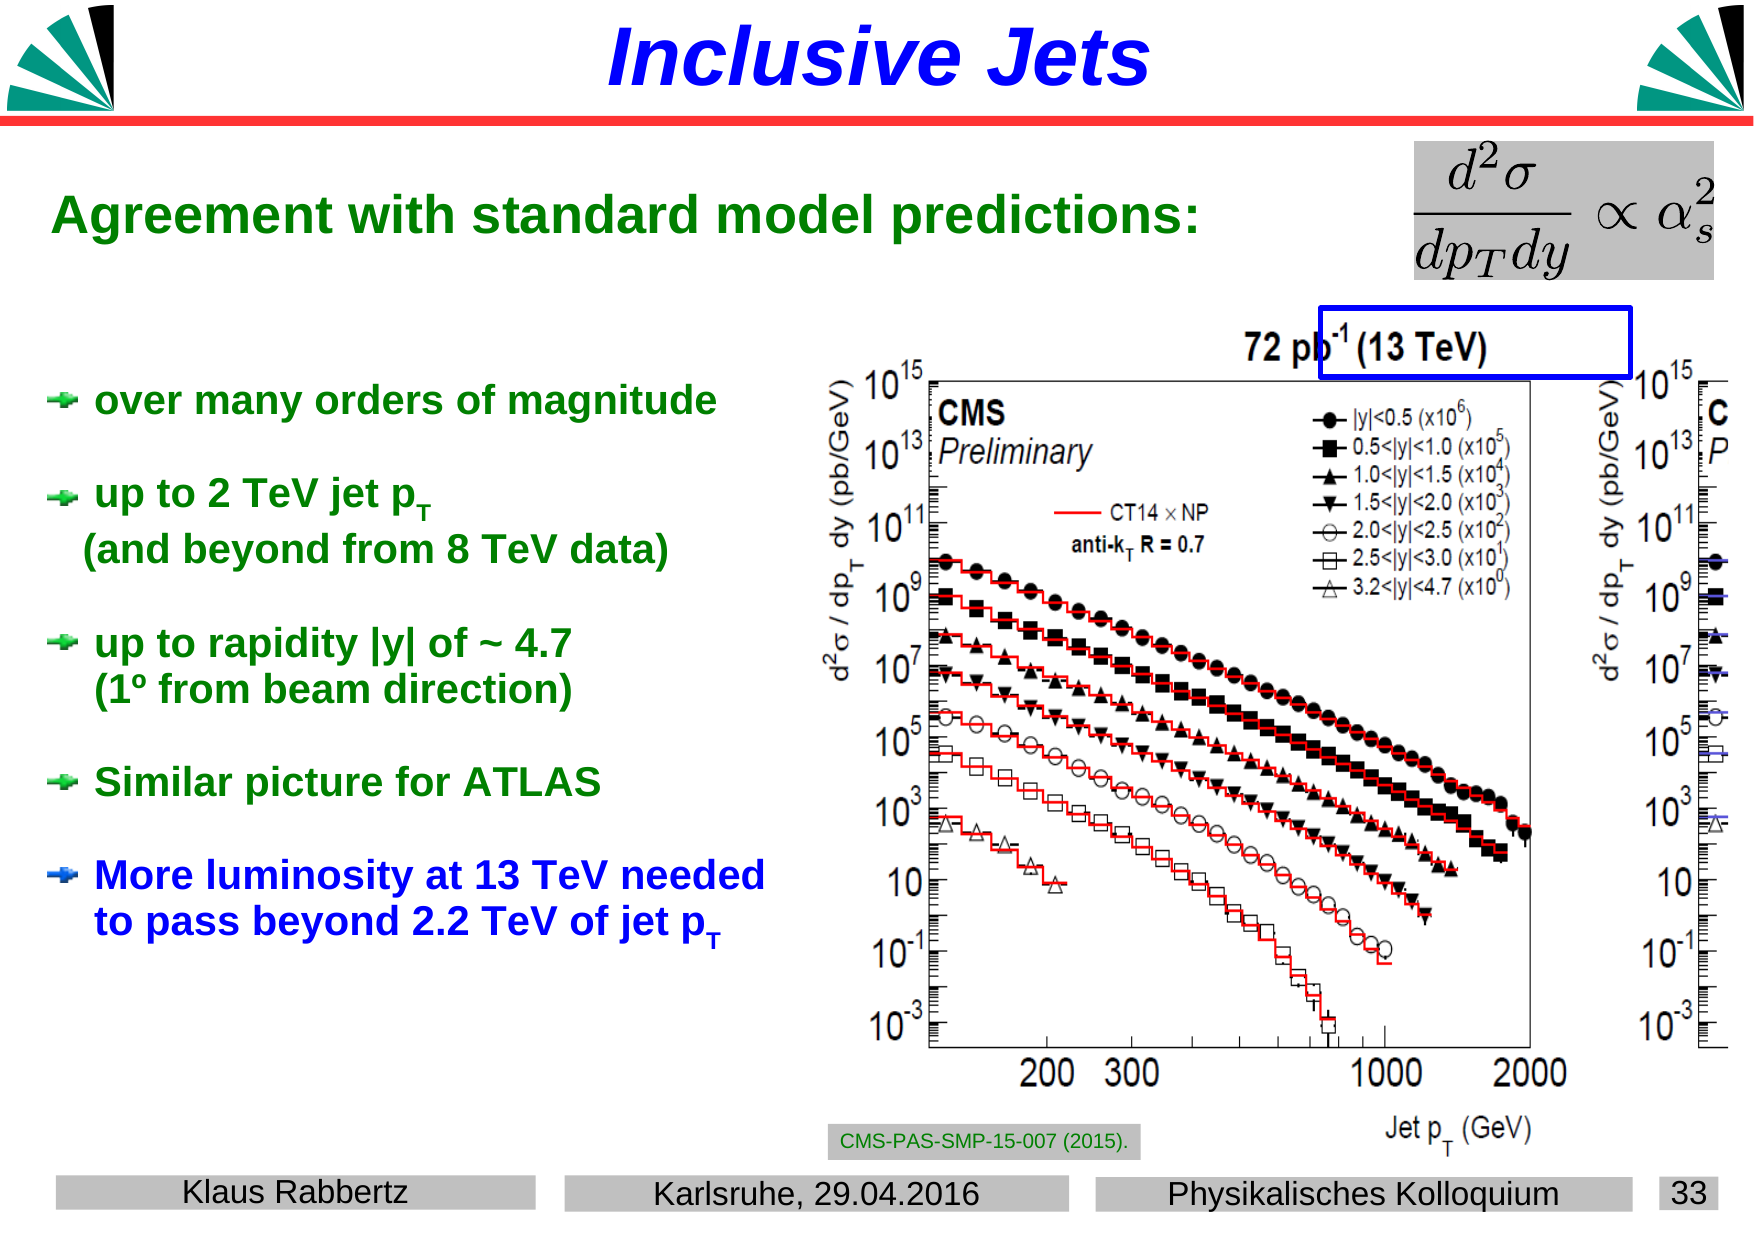

# Inclusive Jets
Agreement with standard model predictions:
 over many orders of magnitude
 up to 2 TeV jet pT (and beyond from 8 TeV data)
 up to rapidity |y| of ~ 4.7 (1º from beam direction)
 Similar picture for ATLAS
 More luminosity at 13 TeV needed to pass beyond 2.2 TeV of jet pT
CMS-PAS-SMP-15-007 (2015).